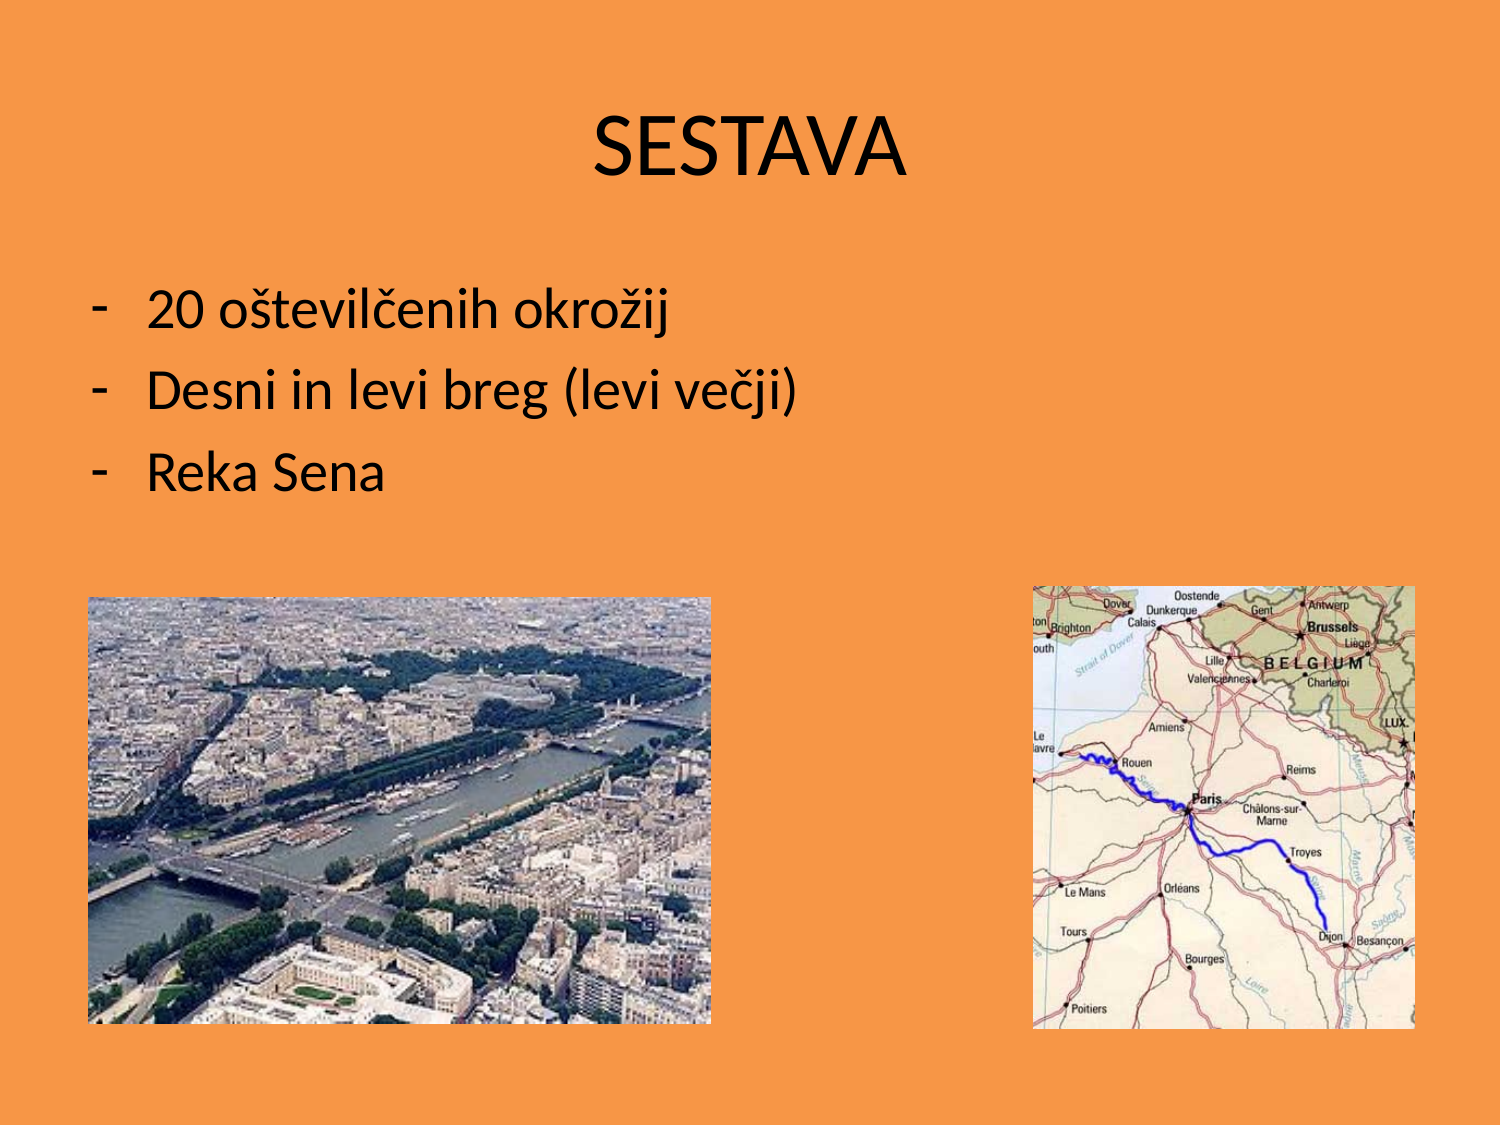

# SESTAVA
20 oštevilčenih okrožij
Desni in levi breg (levi večji)
Reka Sena